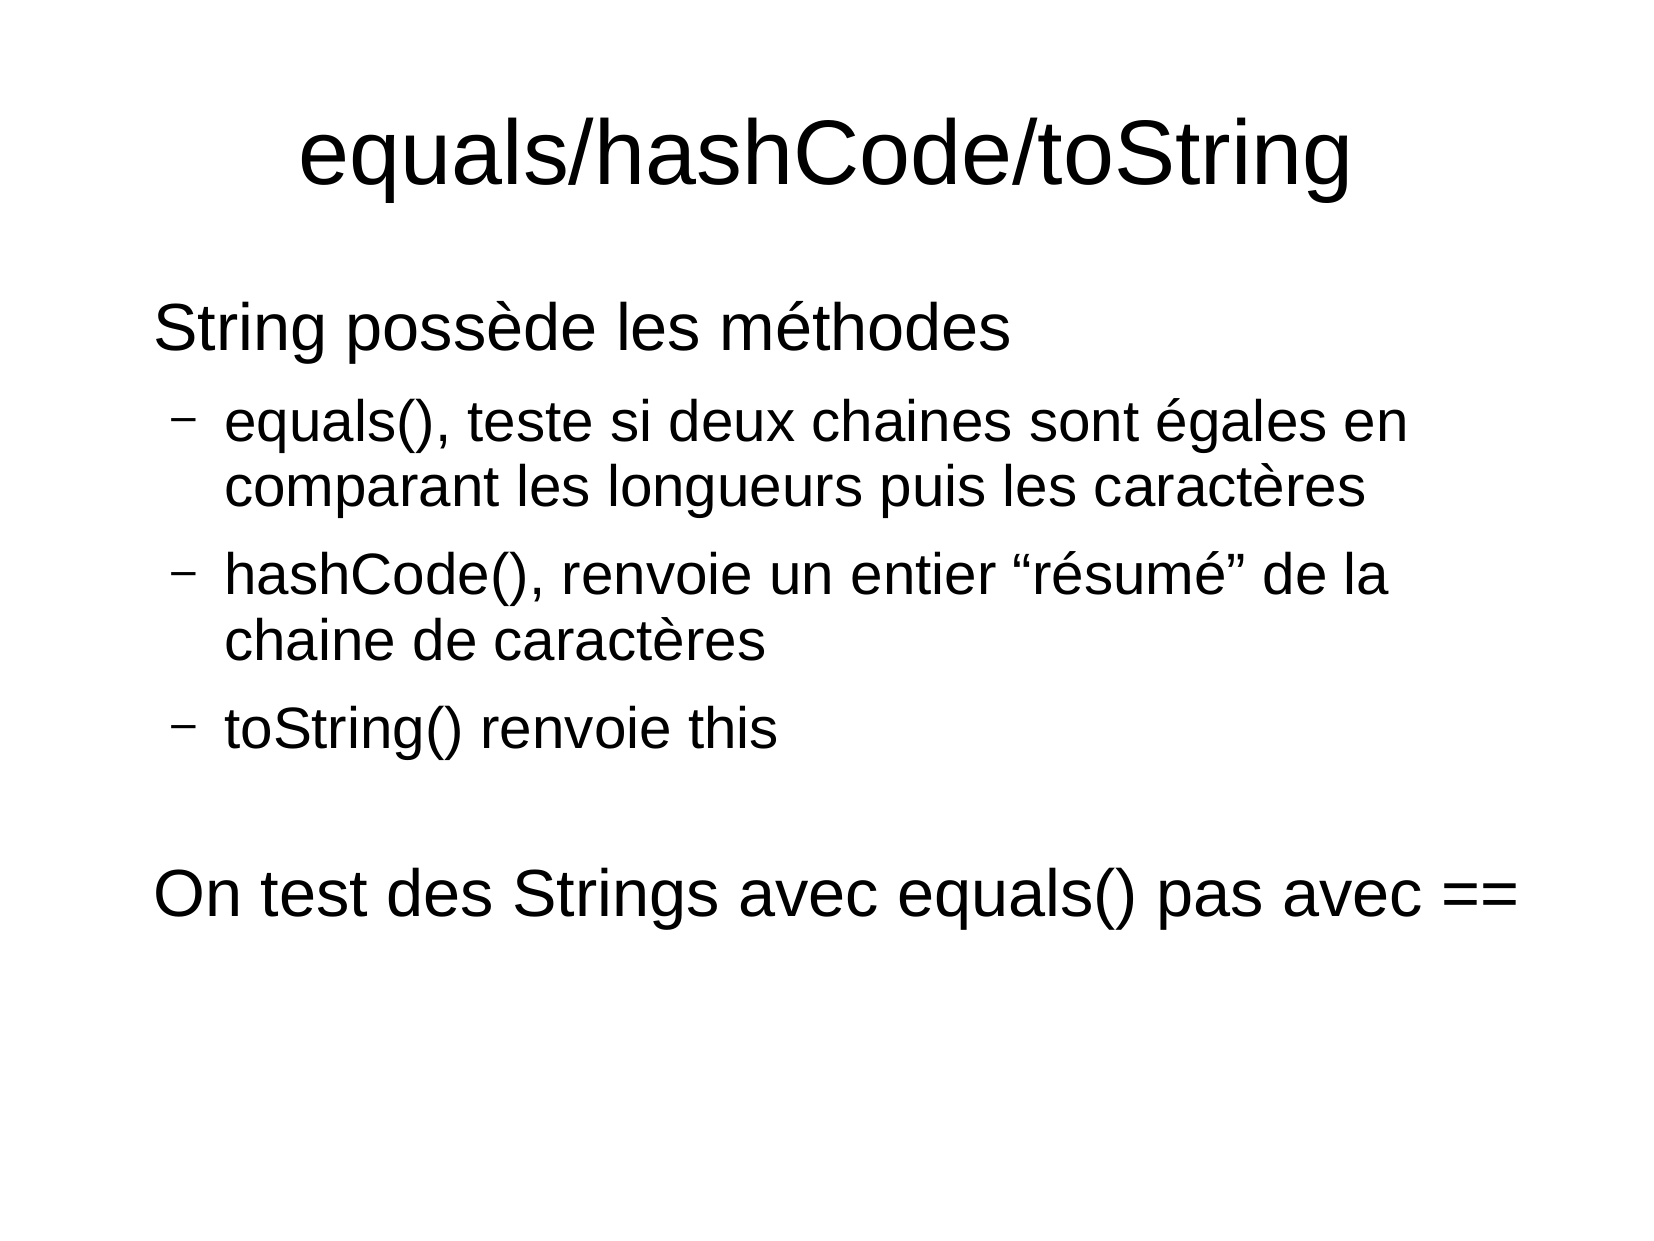

# equals/hashCode/toString
String possède les méthodes
equals(), teste si deux chaines sont égales en comparant les longueurs puis les caractères
hashCode(), renvoie un entier “résumé” de la chaine de caractères
toString() renvoie this
On test des Strings avec equals() pas avec ==